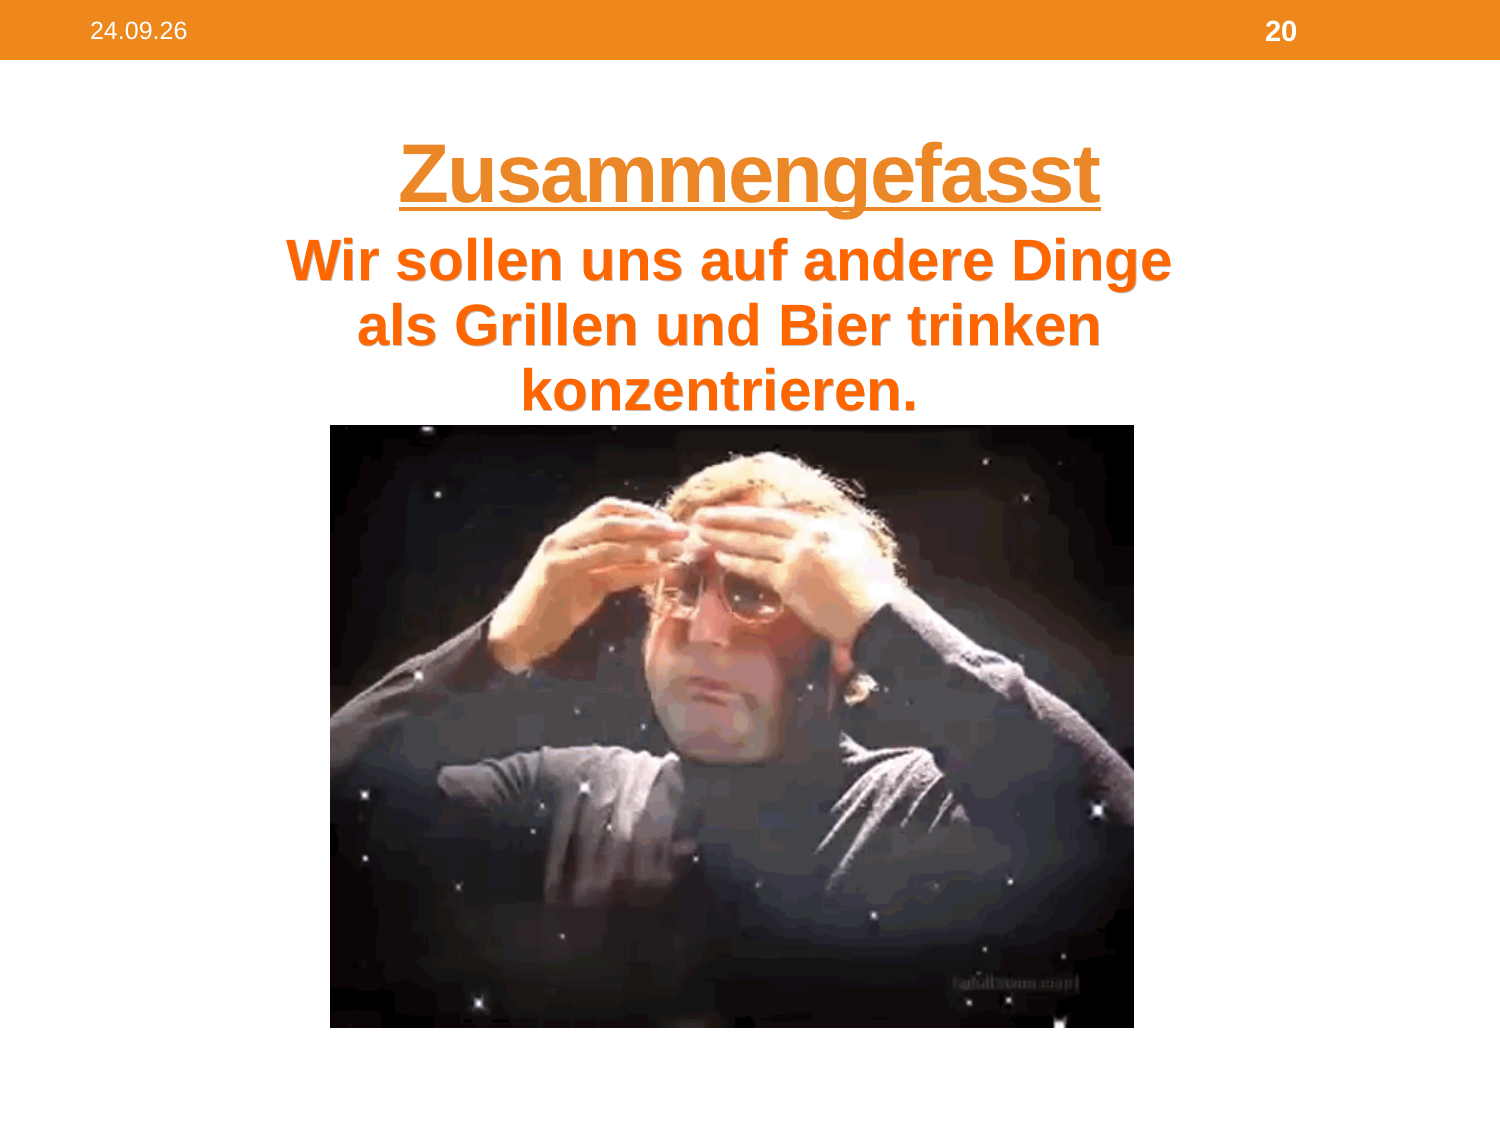

# Zusammengefasst
Wir sollen uns auf andere Dinge als Grillen und Bier trinken konzentrieren.